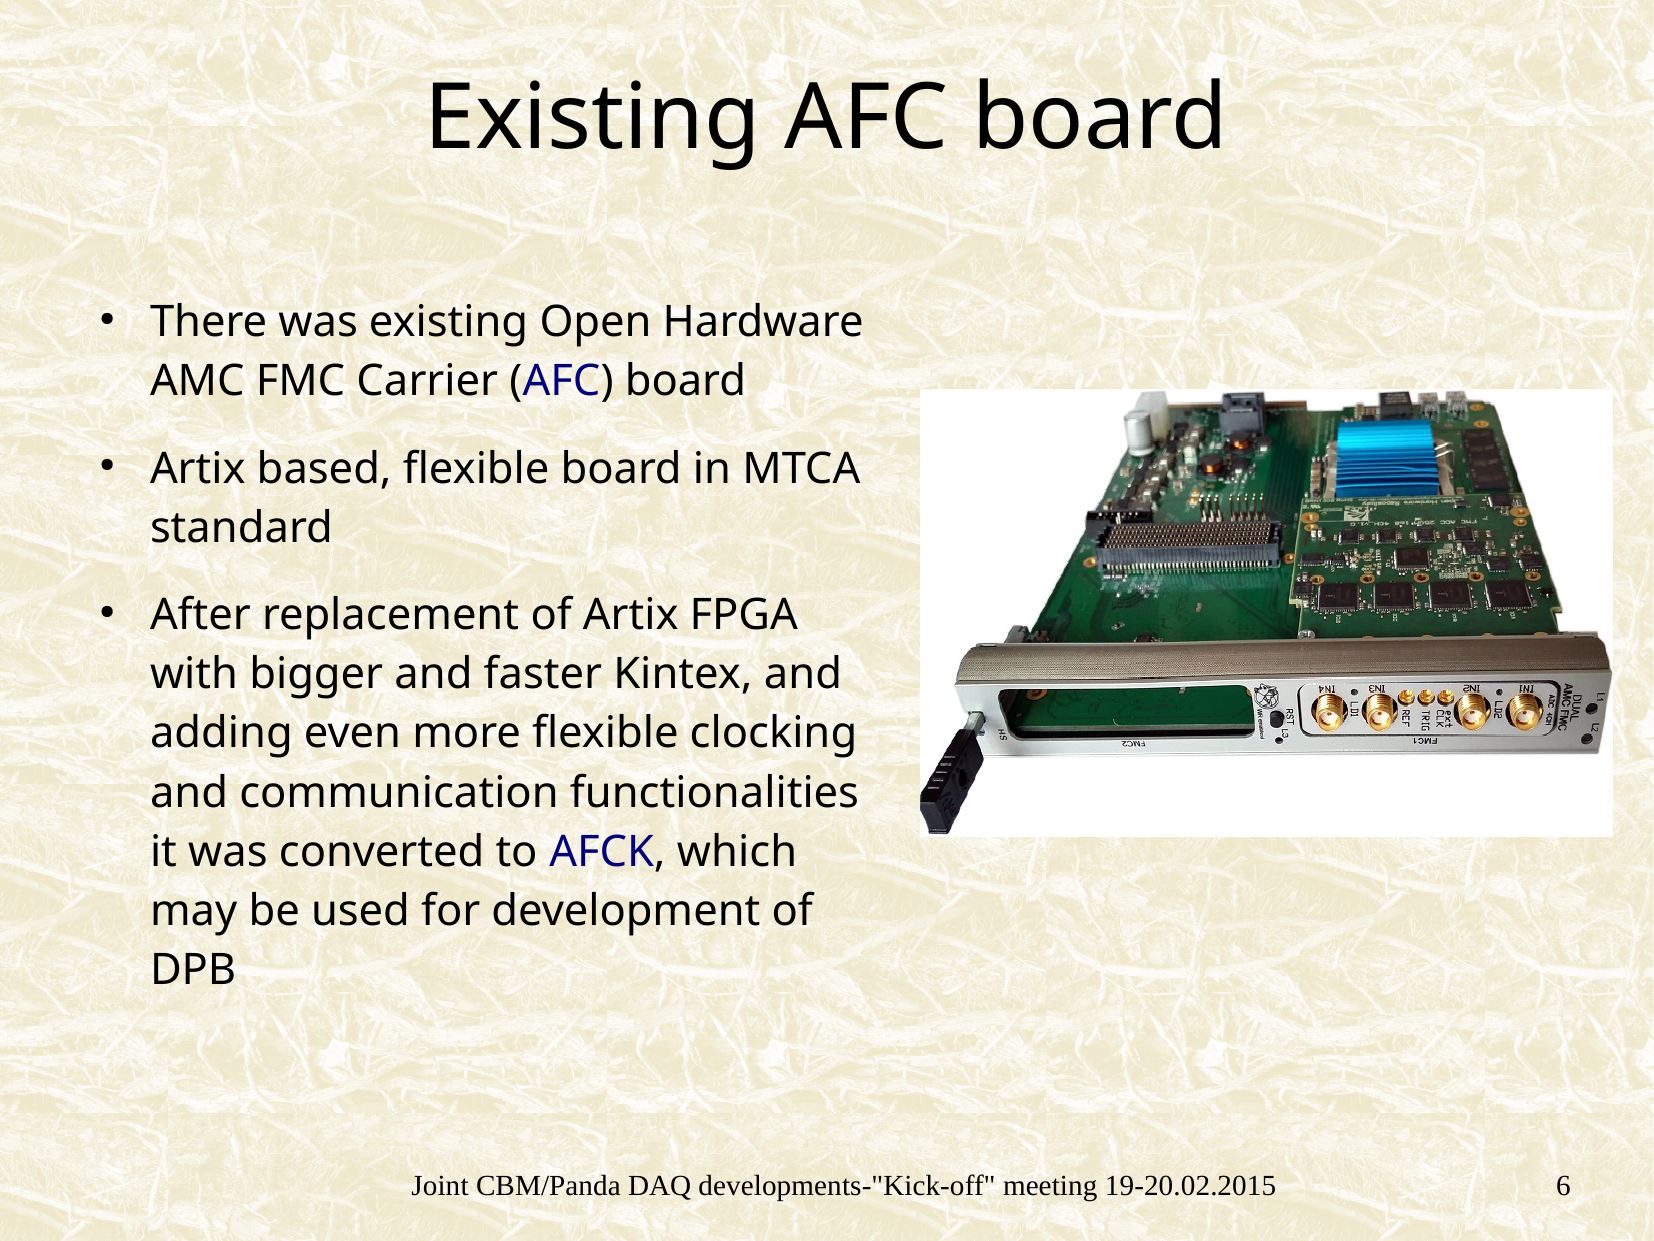

# Existing AFC board
There was existing Open Hardware AMC FMC Carrier (AFC) board
Artix based, flexible board in MTCA standard
After replacement of Artix FPGA with bigger and faster Kintex, and adding even more flexible clocking and communication functionalities it was converted to AFCK, which may be used for development of DPB
Joint CBM/Panda DAQ developments-"Kick-off" meeting 19-20.02.2015
6